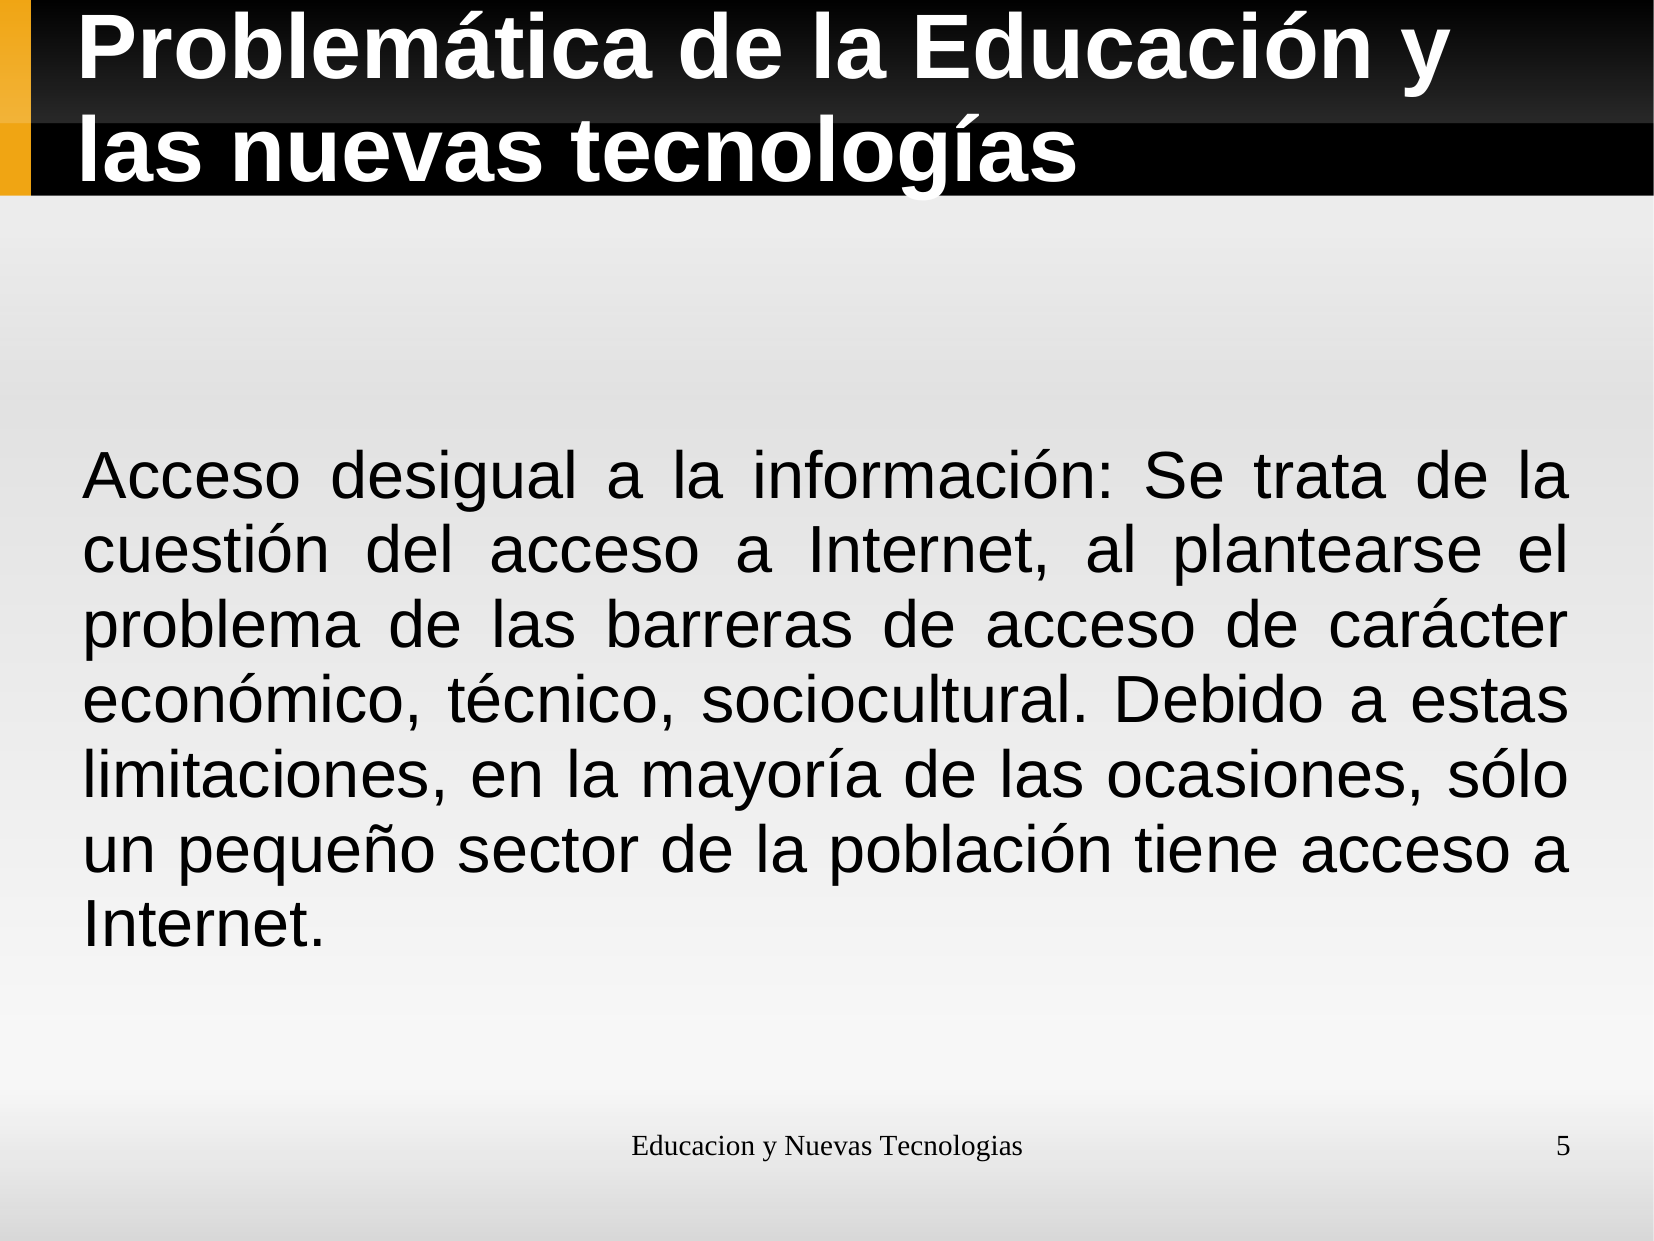

# Problemática de la Educación y las nuevas tecnologías
Acceso desigual a la información: Se trata de la cuestión del acceso a Internet, al plantearse el problema de las barreras de acceso de carácter económico, técnico, sociocultural. Debido a estas limitaciones, en la mayoría de las ocasiones, sólo un pequeño sector de la población tiene acceso a Internet.
Educacion y Nuevas Tecnologias
5